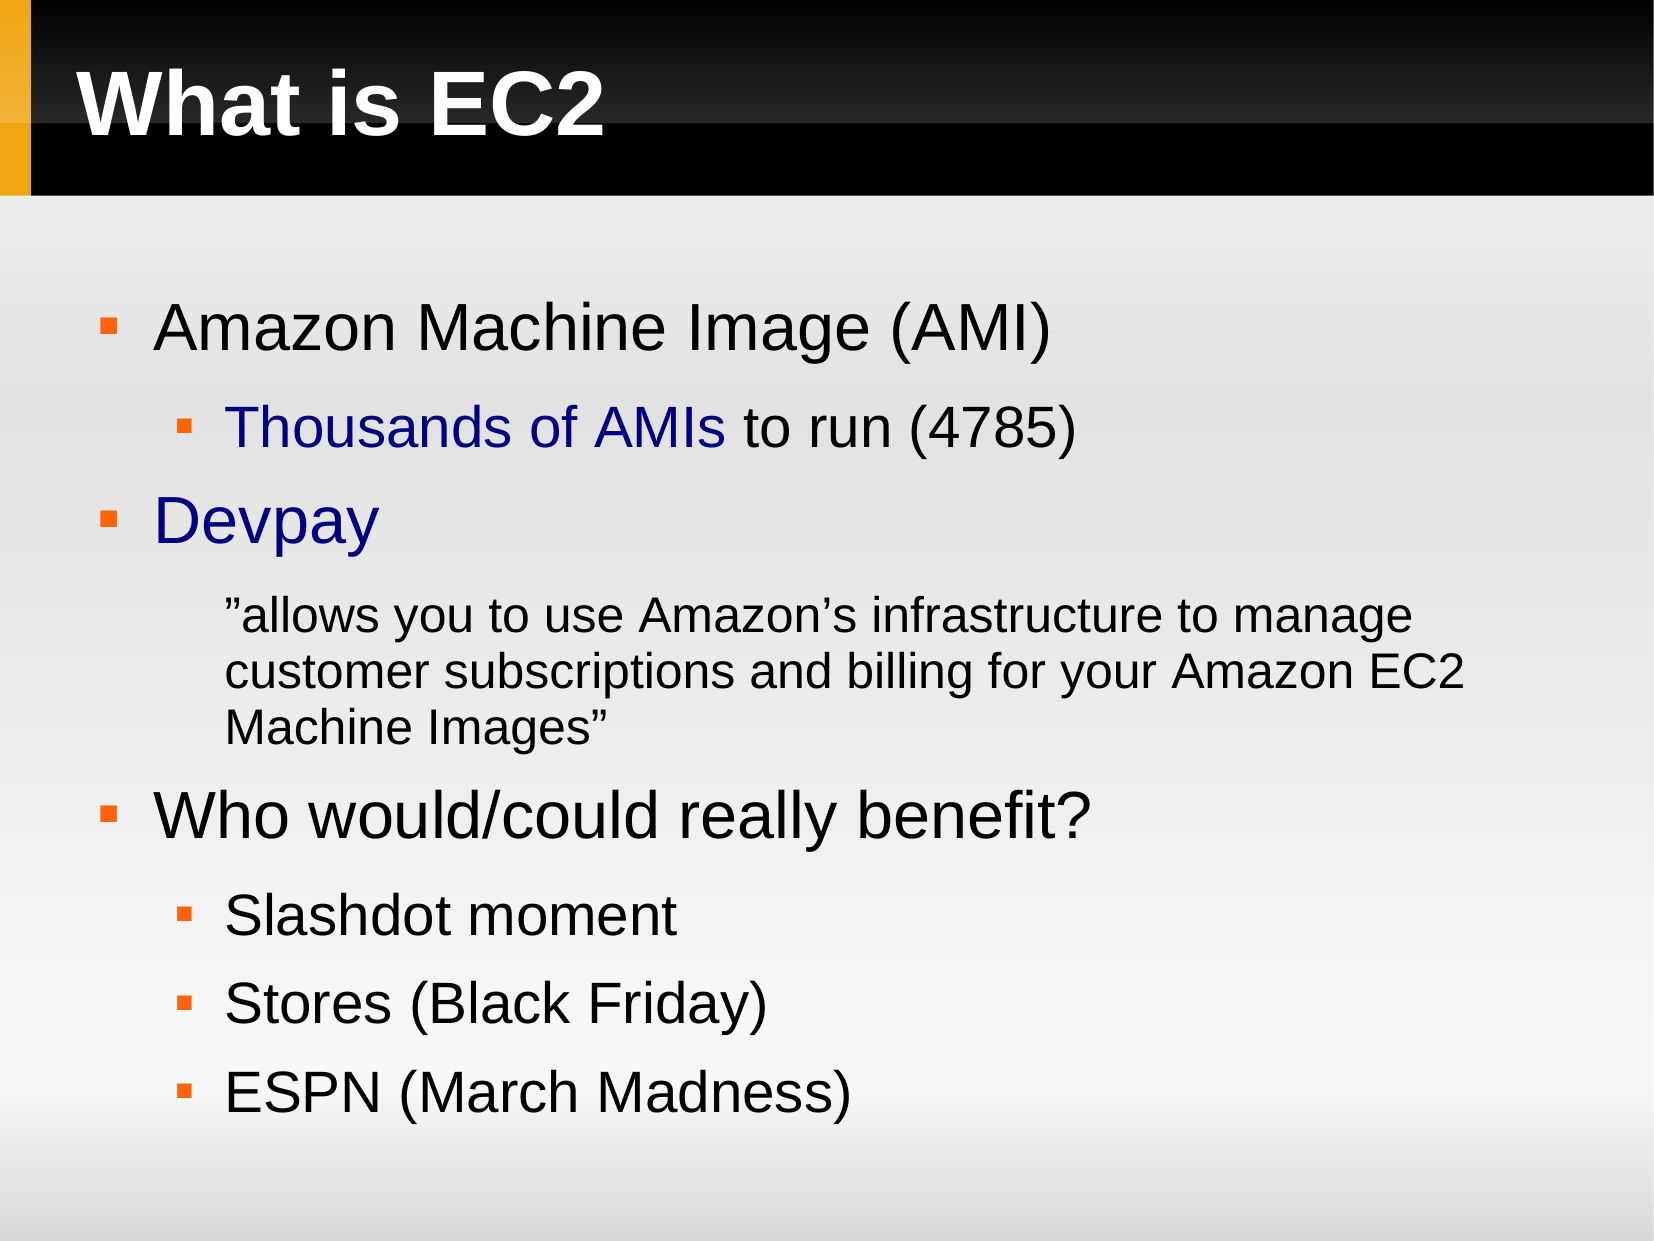

# What is EC2
Amazon Machine Image (AMI)
Thousands of AMIs to run (4785)
Devpay
”allows you to use Amazon’s infrastructure to manage customer subscriptions and billing for your Amazon EC2 Machine Images”
Who would/could really benefit?
Slashdot moment
Stores (Black Friday)
ESPN (March Madness)